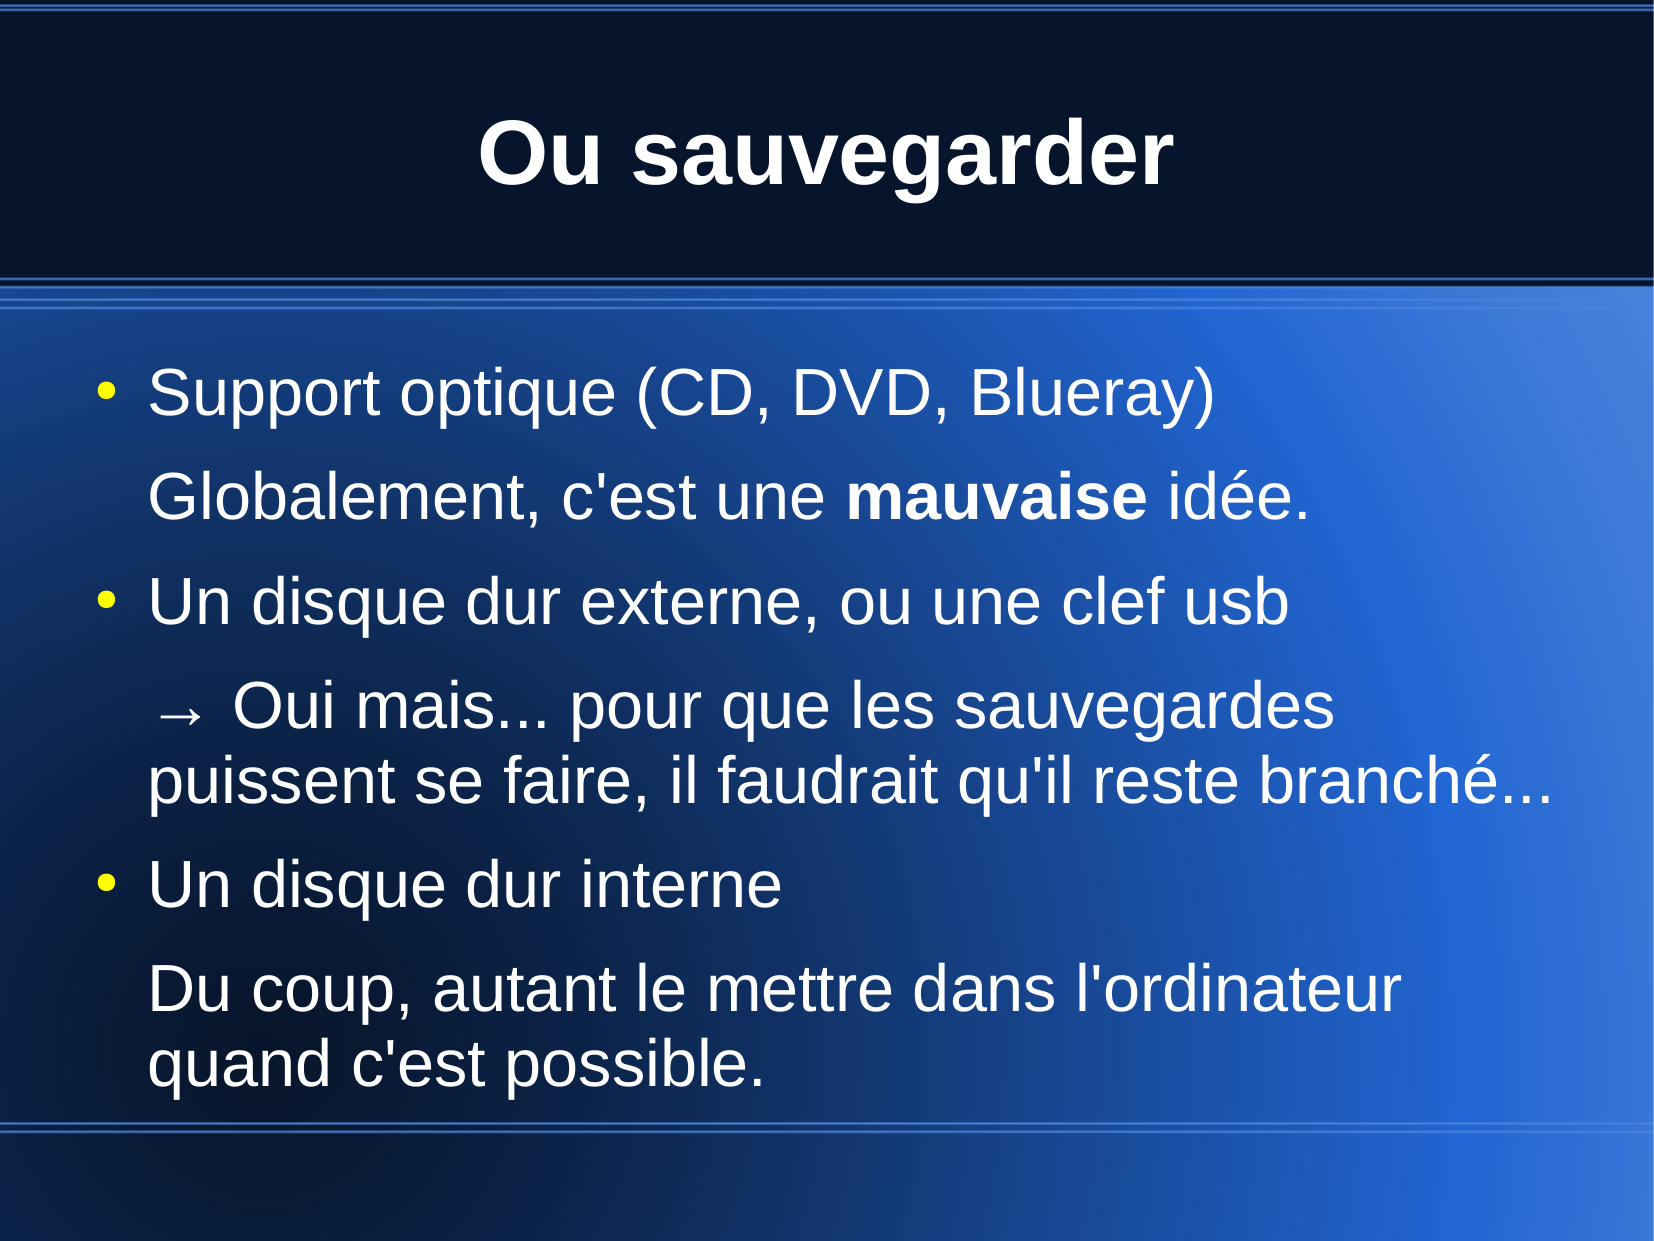

# Ou sauvegarder
Support optique (CD, DVD, Blueray)
Globalement, c'est une mauvaise idée.
Un disque dur externe, ou une clef usb
→ Oui mais... pour que les sauvegardes puissent se faire, il faudrait qu'il reste branché...
Un disque dur interne
Du coup, autant le mettre dans l'ordinateur quand c'est possible.